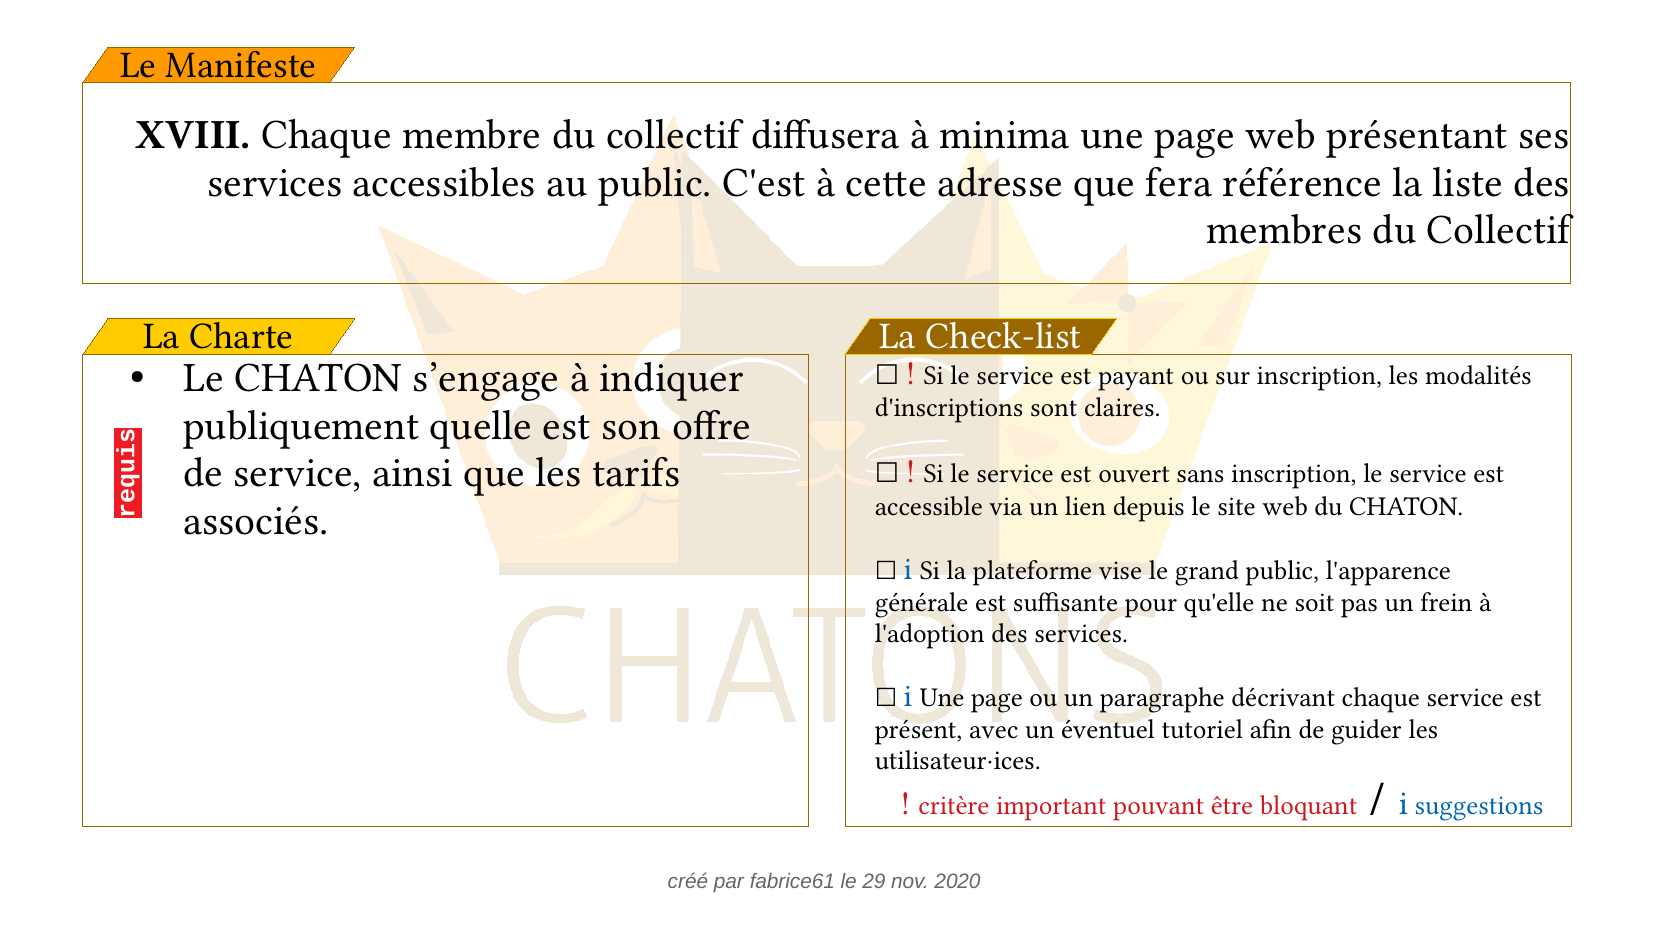

Le Manifeste
# XVIII. Chaque membre du collectif diffusera à minima une page web présentant ses services accessibles au public. C'est à cette adresse que fera référence la liste des membres du Collectif
La Charte
La Check-list
Le CHATON s’engage à indiquer publiquement quelle est son offre de service, ainsi que les tarifs associés.
☐ ! Si le service est payant ou sur inscription, les modalités d'inscriptions sont claires.
☐ ! Si le service est ouvert sans inscription, le service est accessible via un lien depuis le site web du CHATON.
☐ i Si la plateforme vise le grand public, l'apparence générale est suffisante pour qu'elle ne soit pas un frein à l'adoption des services.
☐ i Une page ou un paragraphe décrivant chaque service est présent, avec un éventuel tutoriel afin de guider les utilisateur·ices.
requis